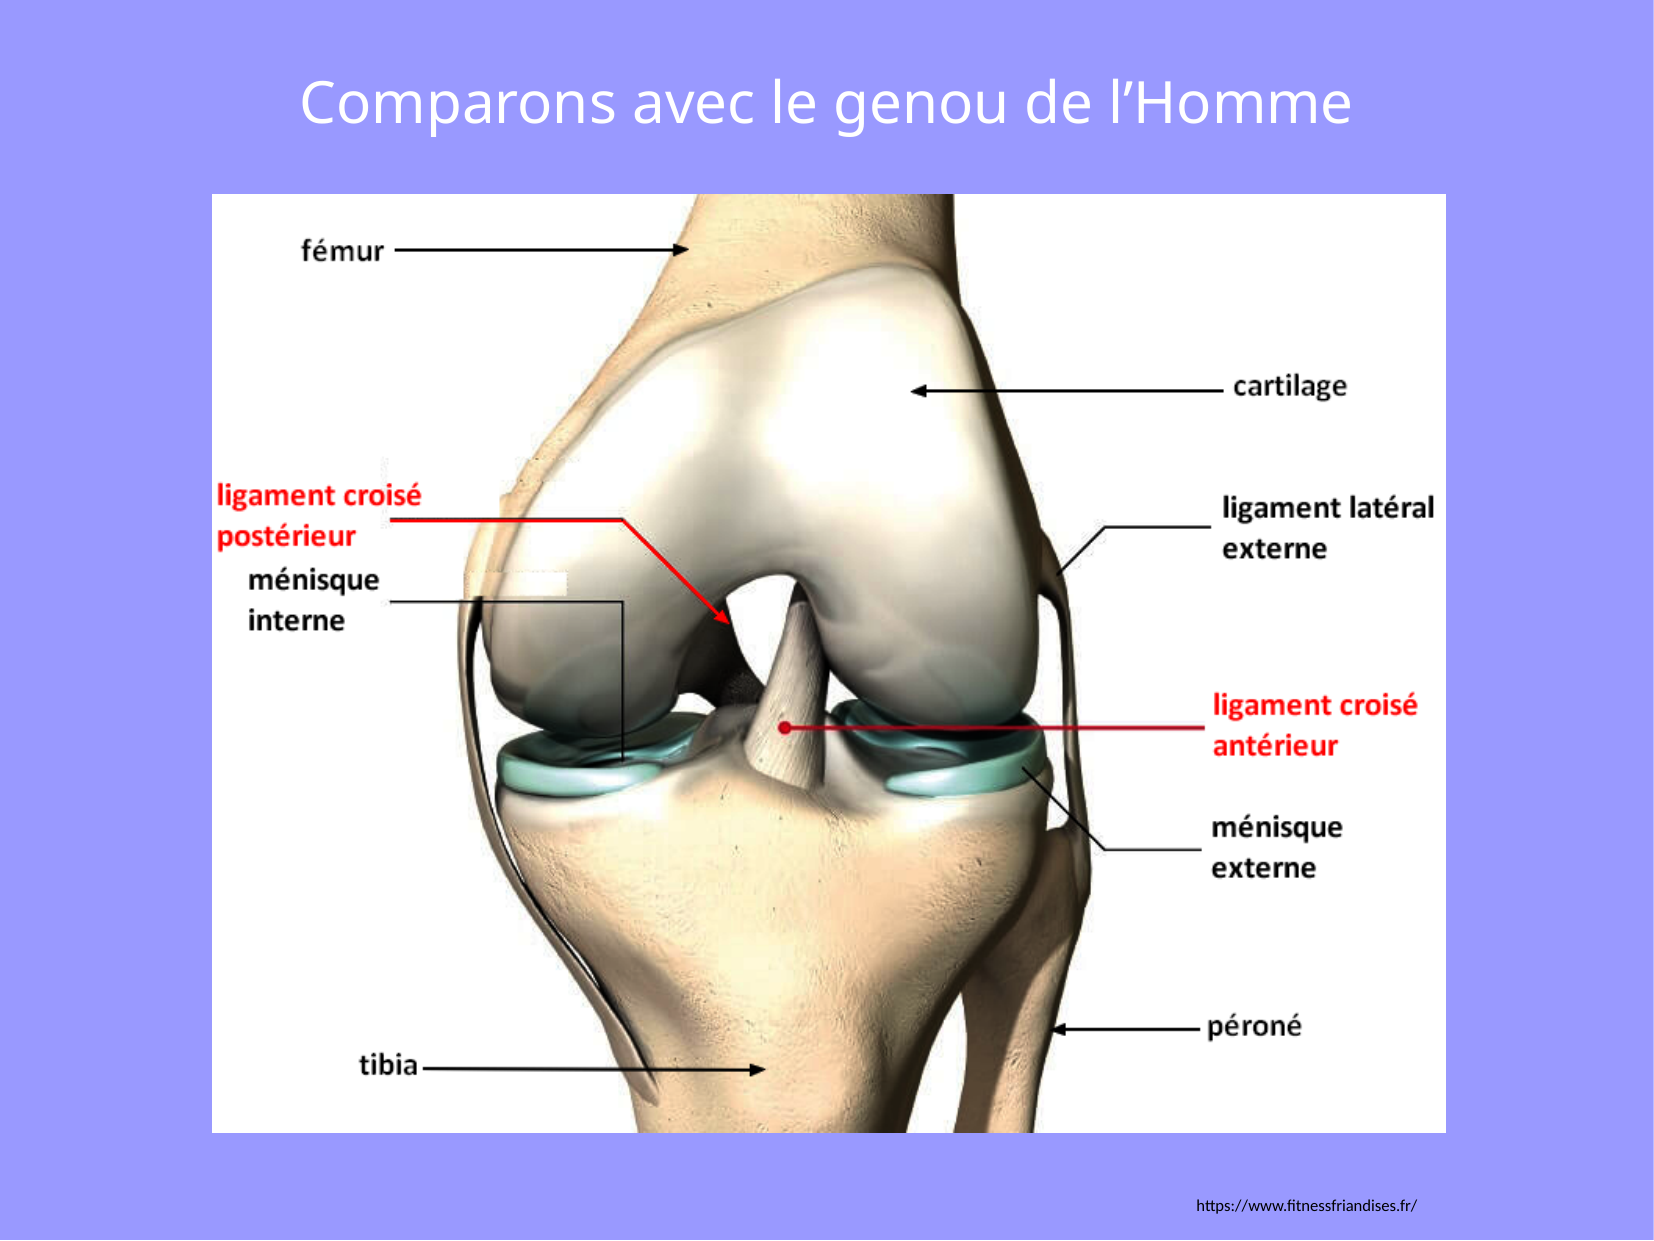

Comparons avec le genou de l’Homme
https://www.fitnessfriandises.fr/